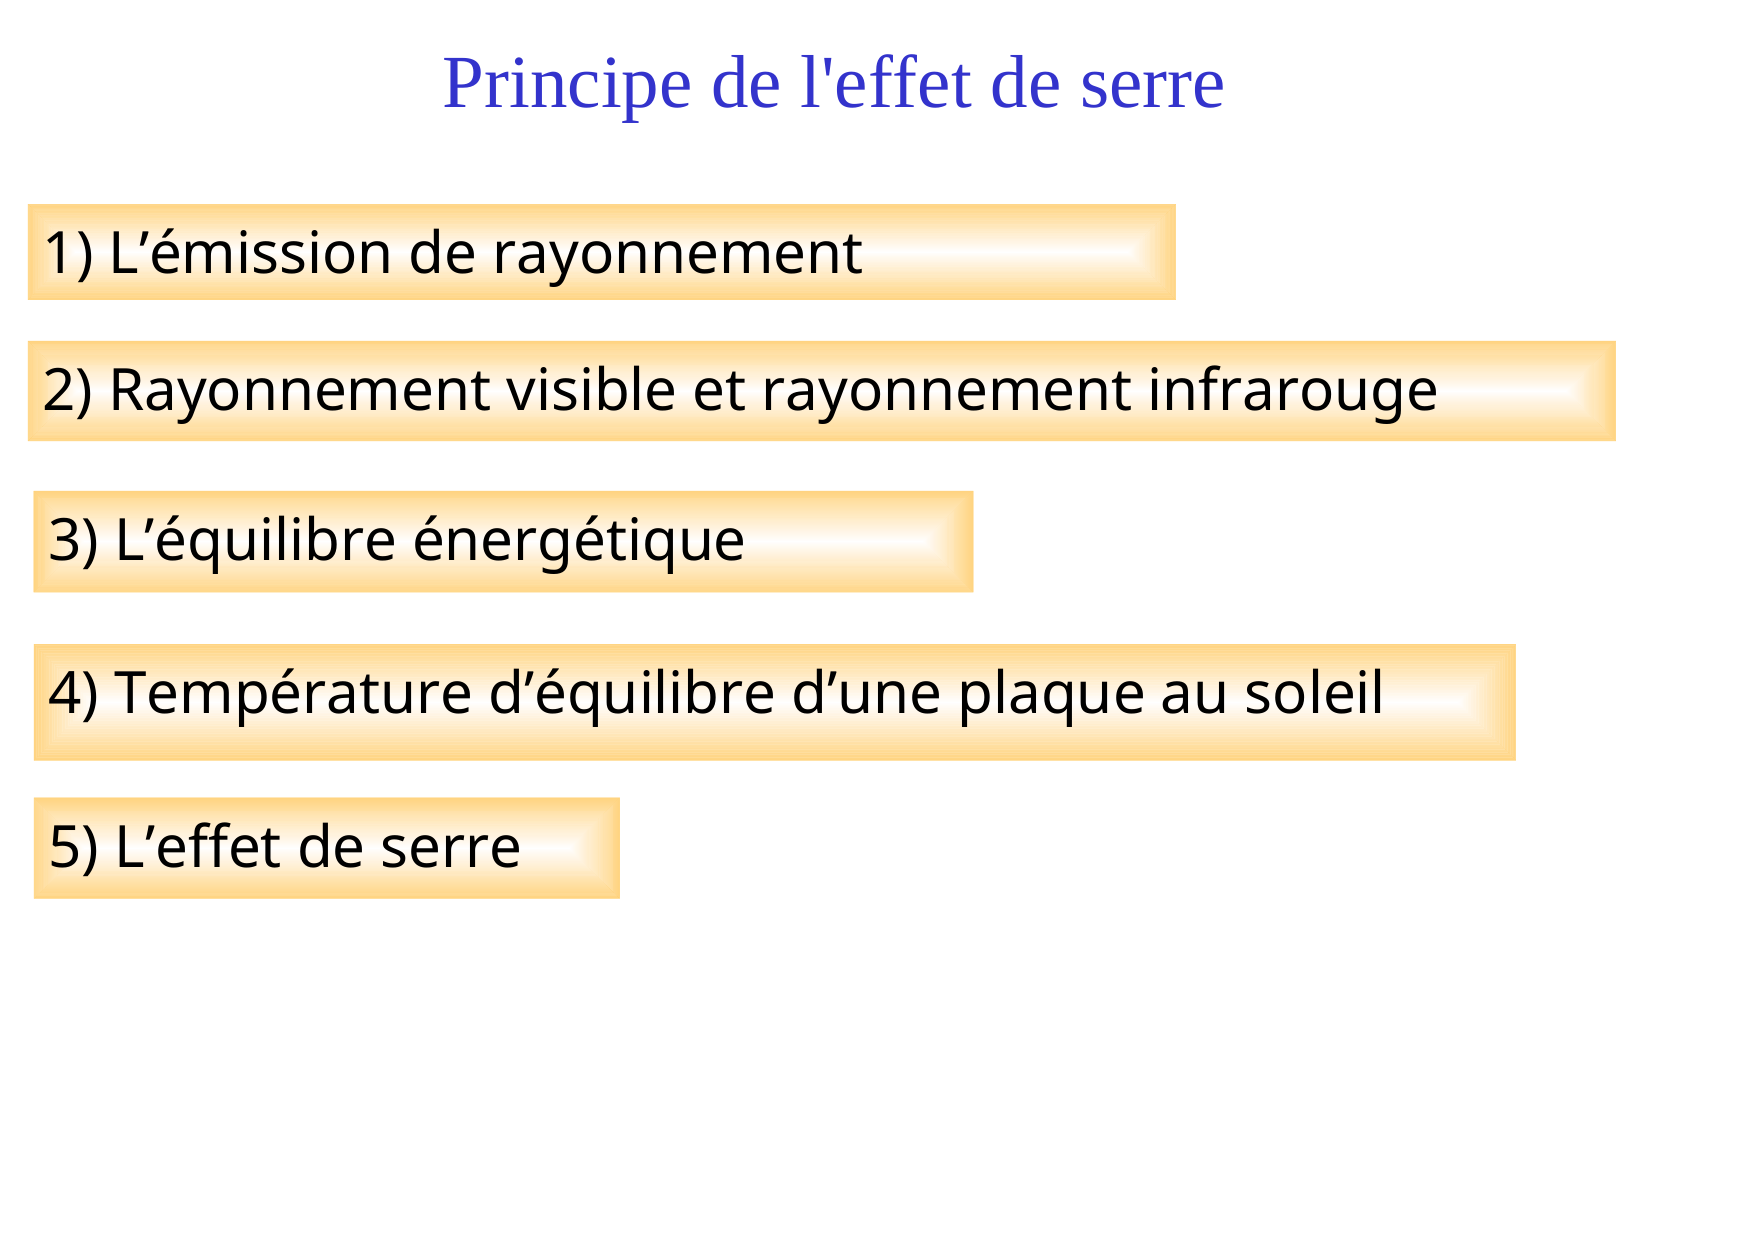

Principe de l'effet de serre
1) L’émission de rayonnement
2) Rayonnement visible et rayonnement infrarouge
3) L’équilibre énergétique
4) Température d’équilibre d’une plaque au soleil
5) L’effet de serre